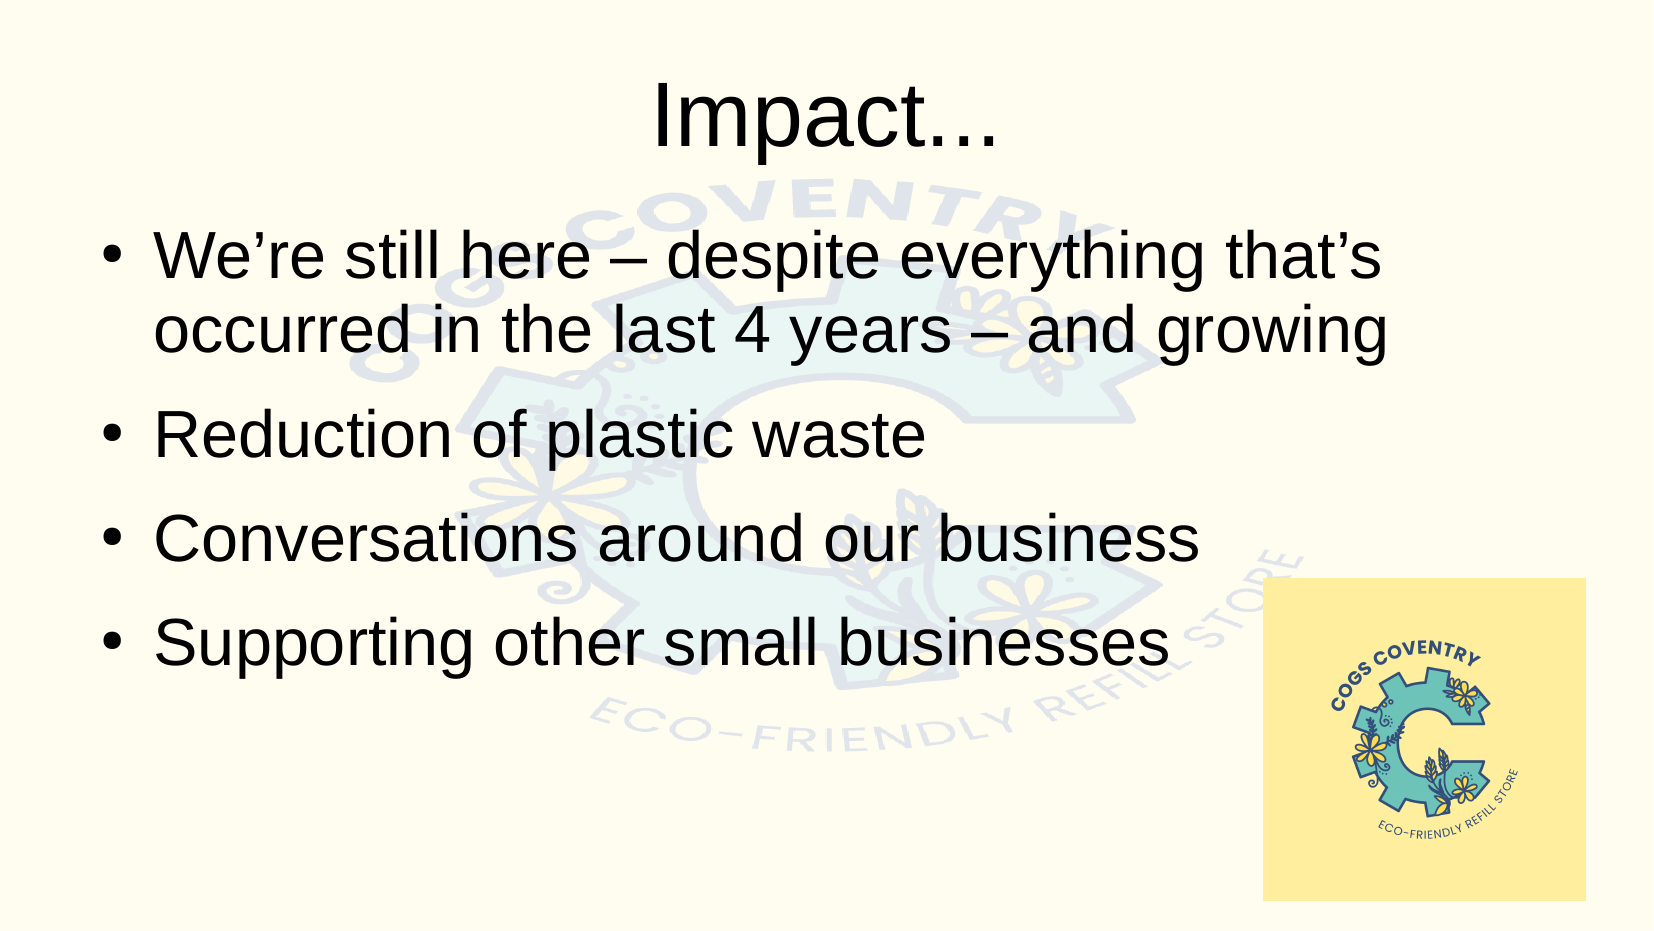

# Impact...
We’re still here – despite everything that’s occurred in the last 4 years – and growing
Reduction of plastic waste
Conversations around our business
Supporting other small businesses